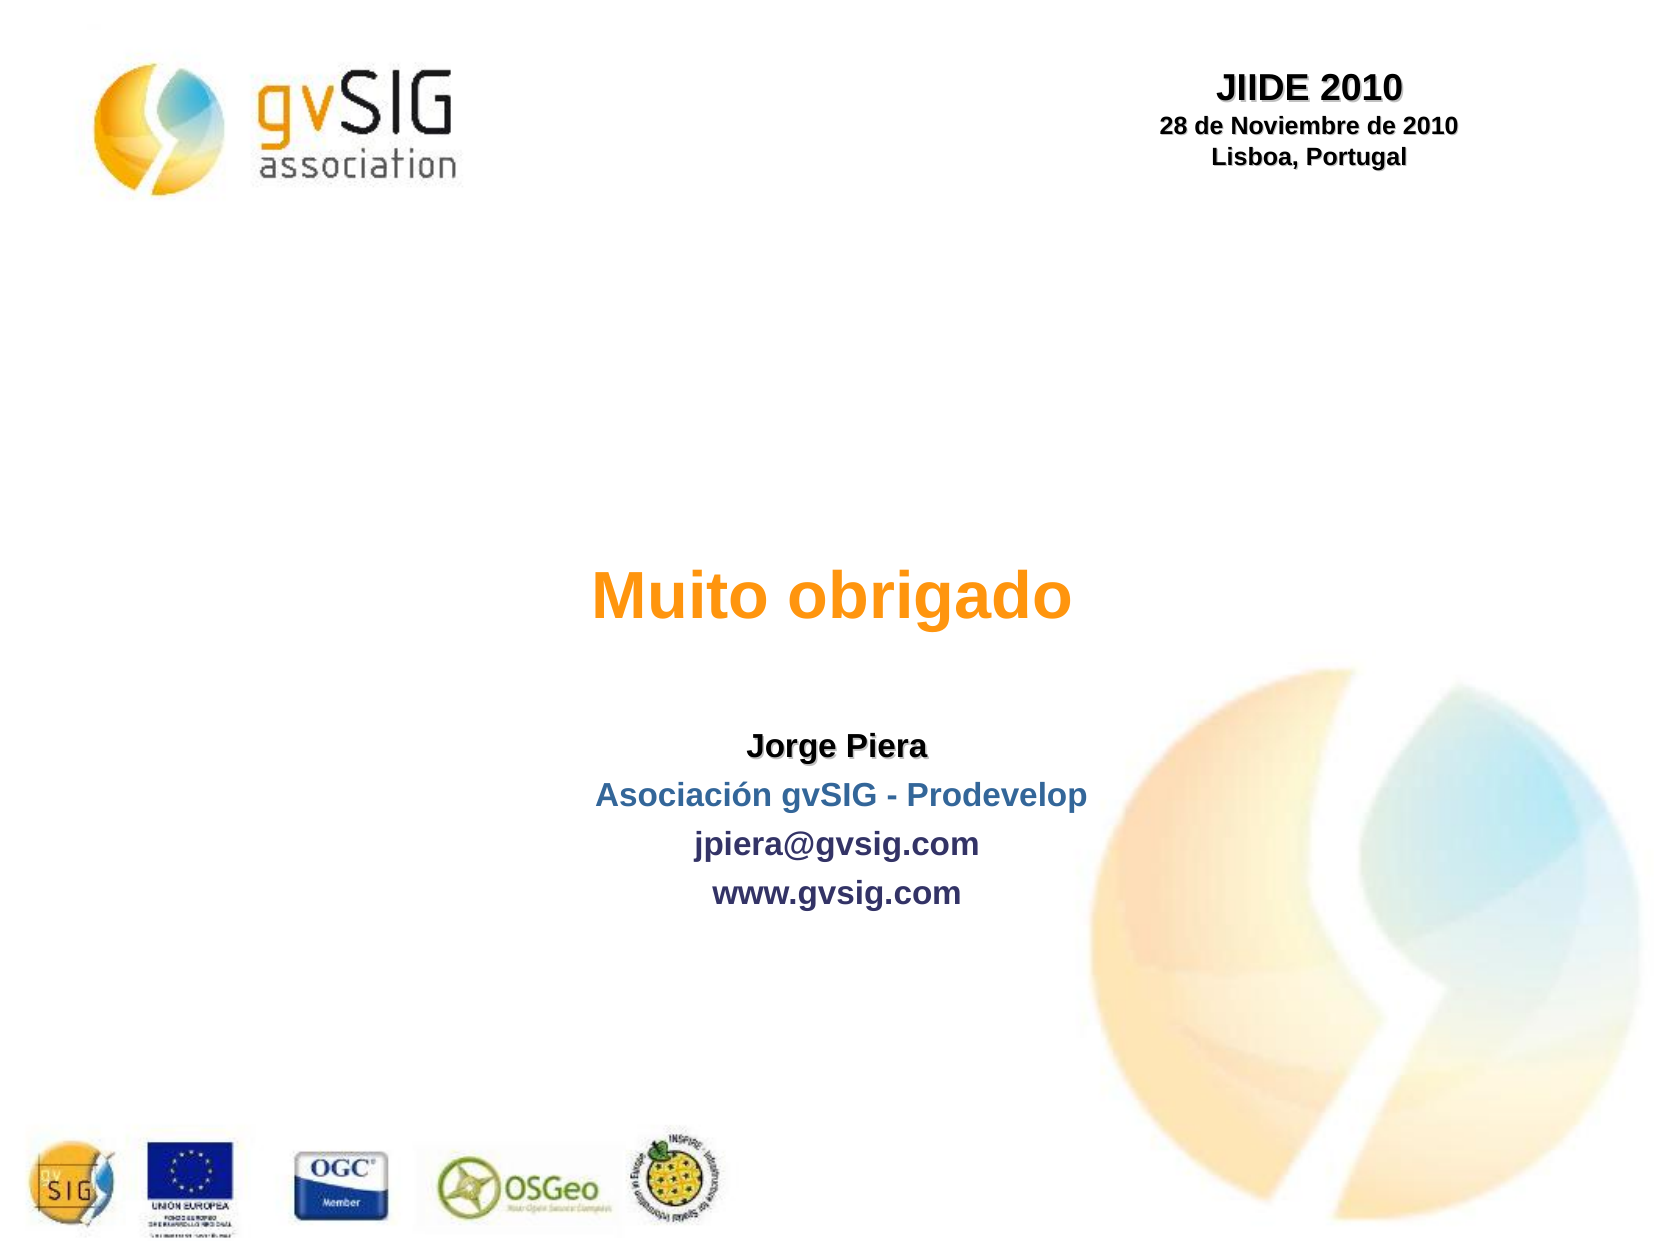

Muito obrigado
Jorge Piera
 Asociación gvSIG - Prodevelop
jpiera@gvsig.com
www.gvsig.com
25/10/2006